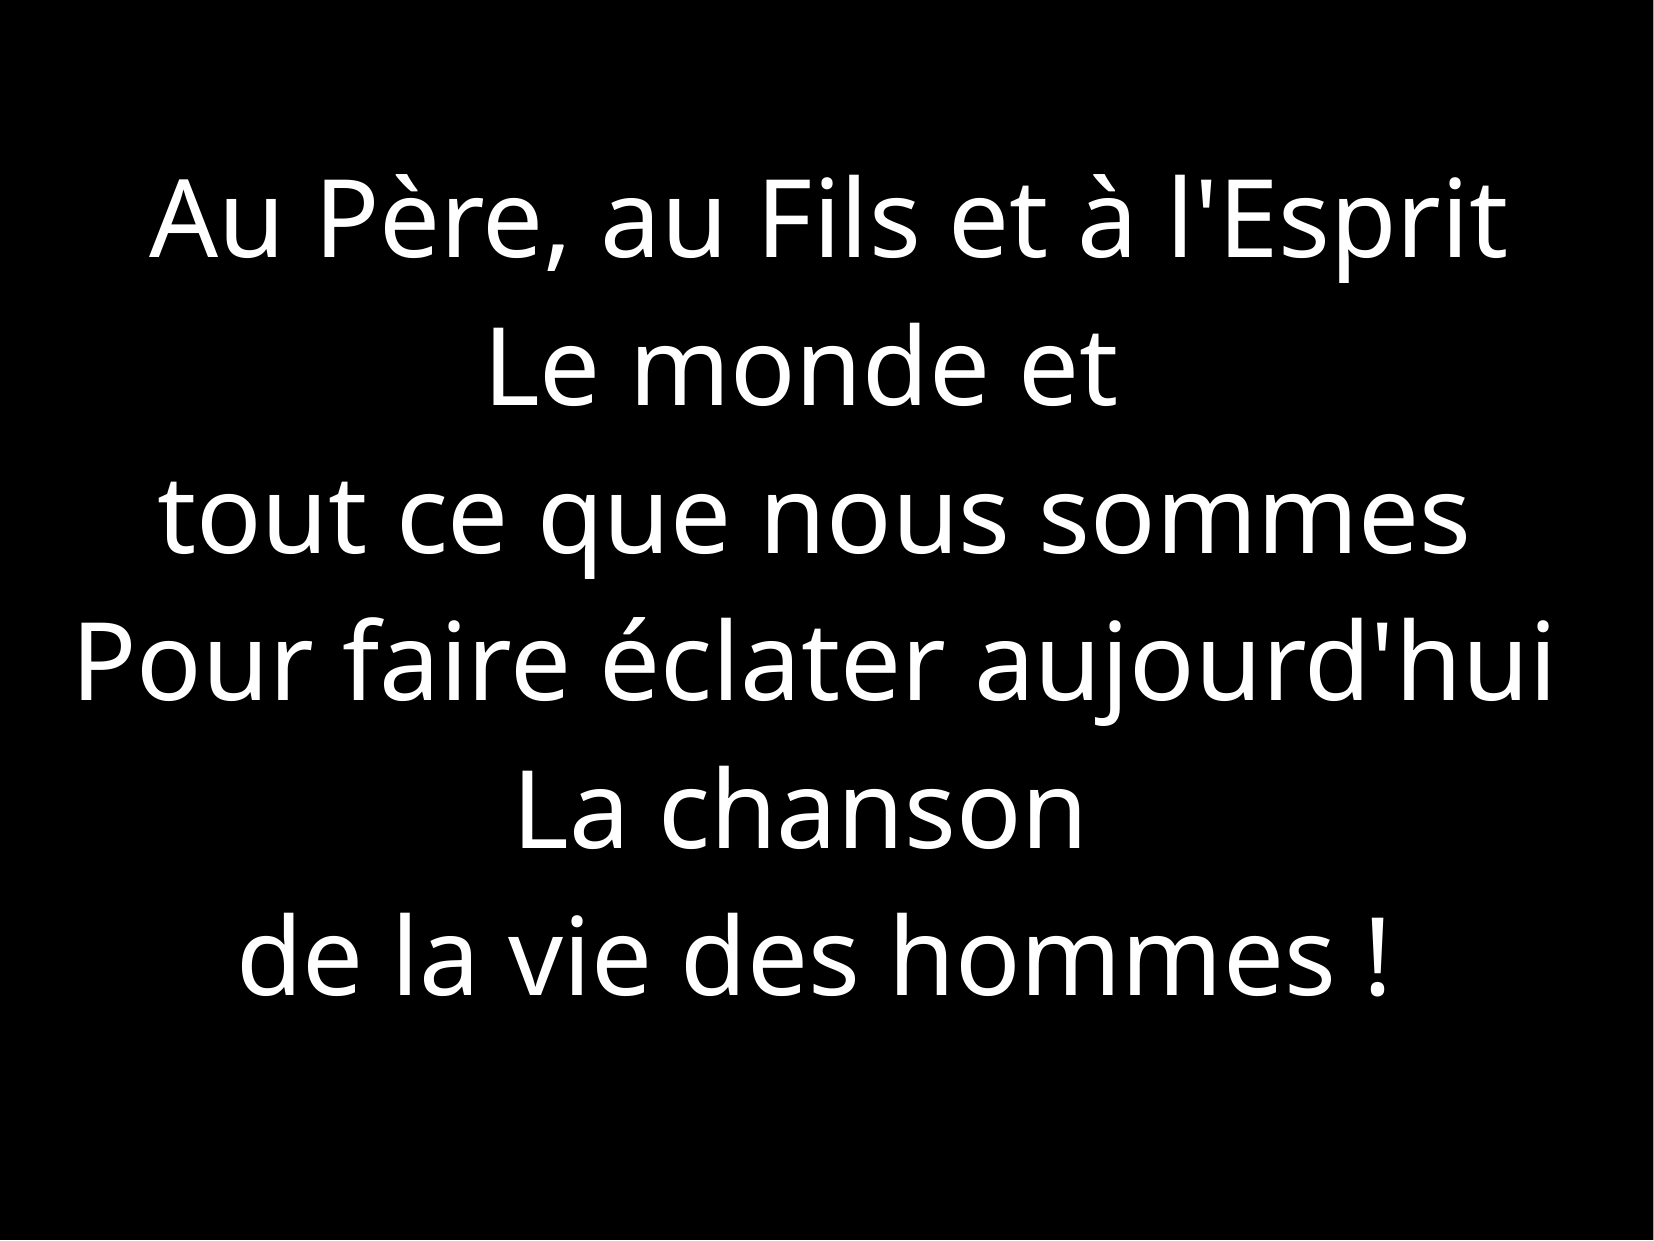

# Au Père, au Fils et à l'Esprit
Le monde et
tout ce que nous sommes
Pour faire éclater aujourd'hui
La chanson
de la vie des hommes !